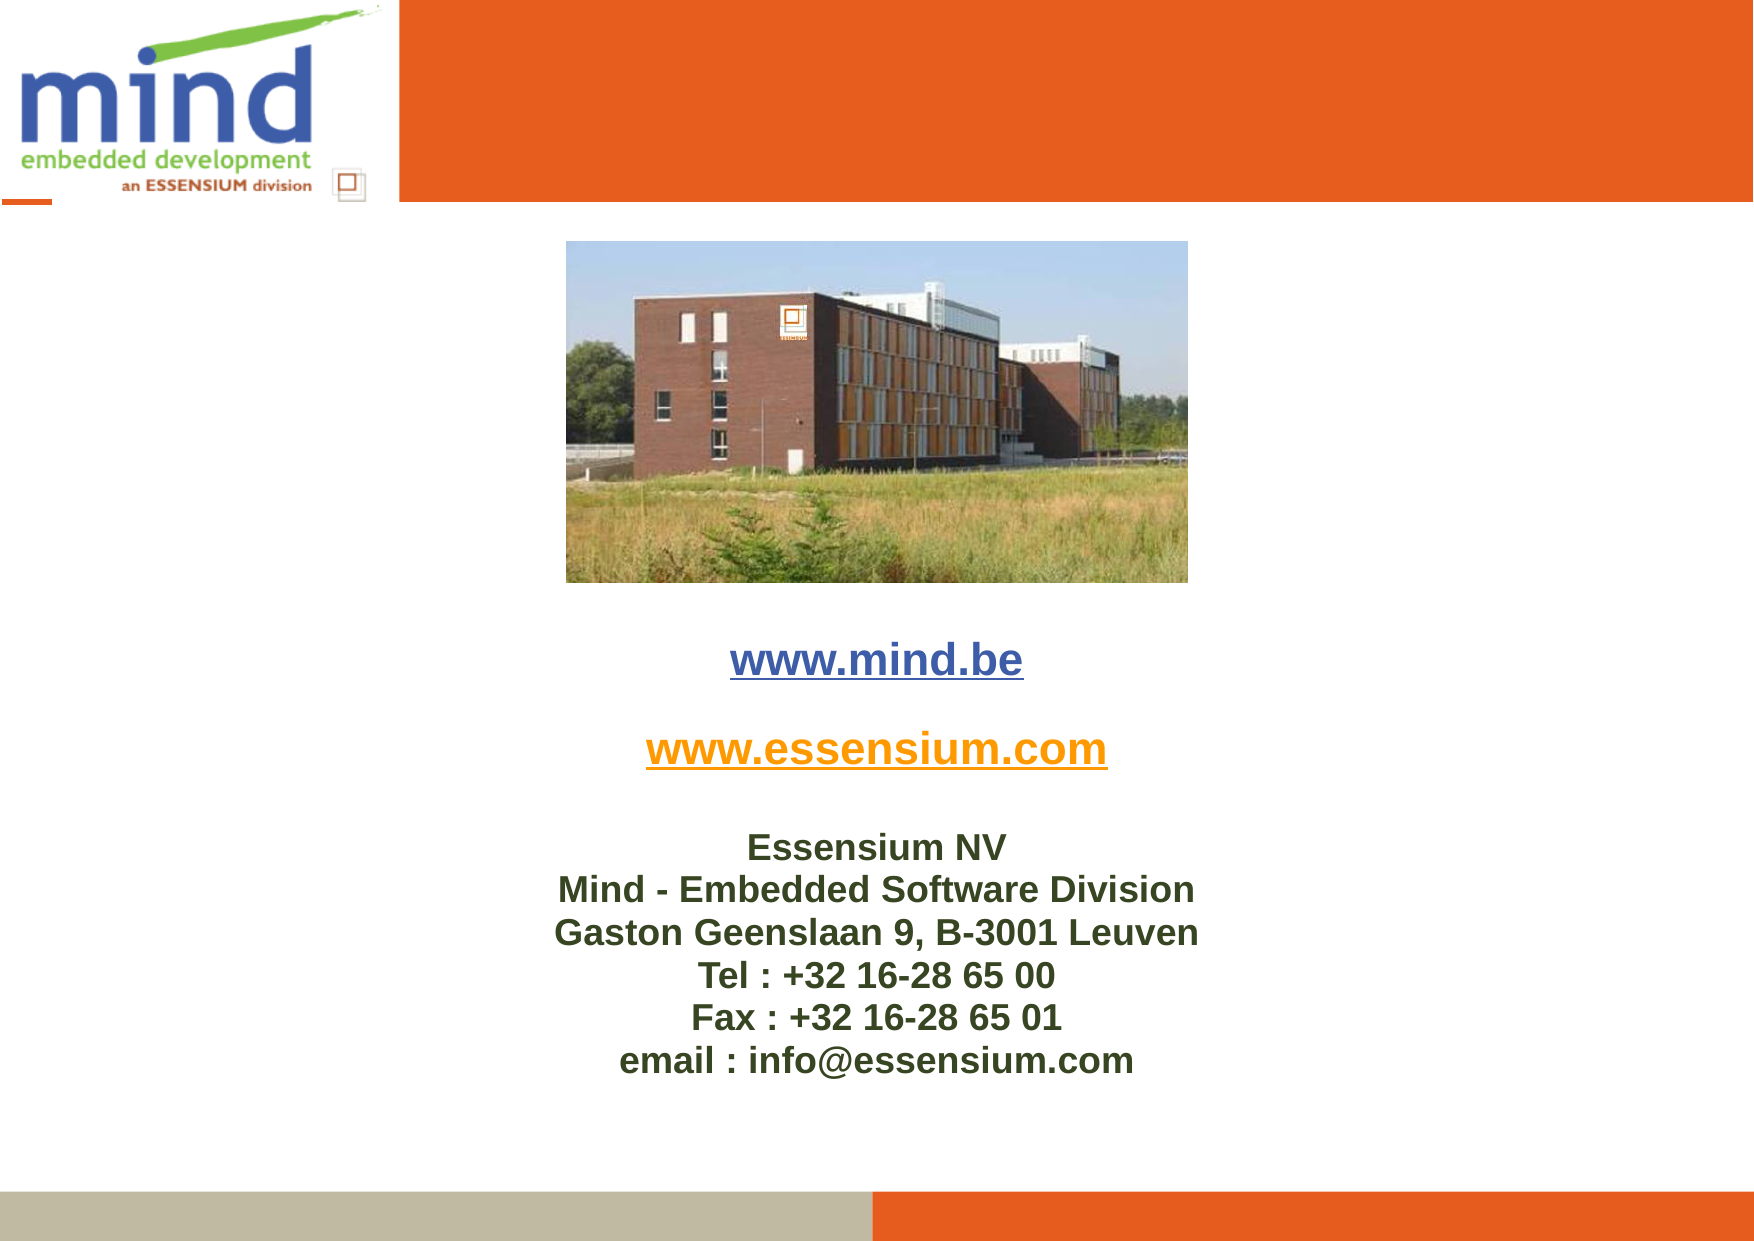

www.mind.be
www.essensium.com
Essensium NV
Mind - Embedded Software Division
Gaston Geenslaan 9, B-3001 Leuven
Tel : +32 16-28 65 00
Fax : +32 16-28 65 01
email : info@essensium.com